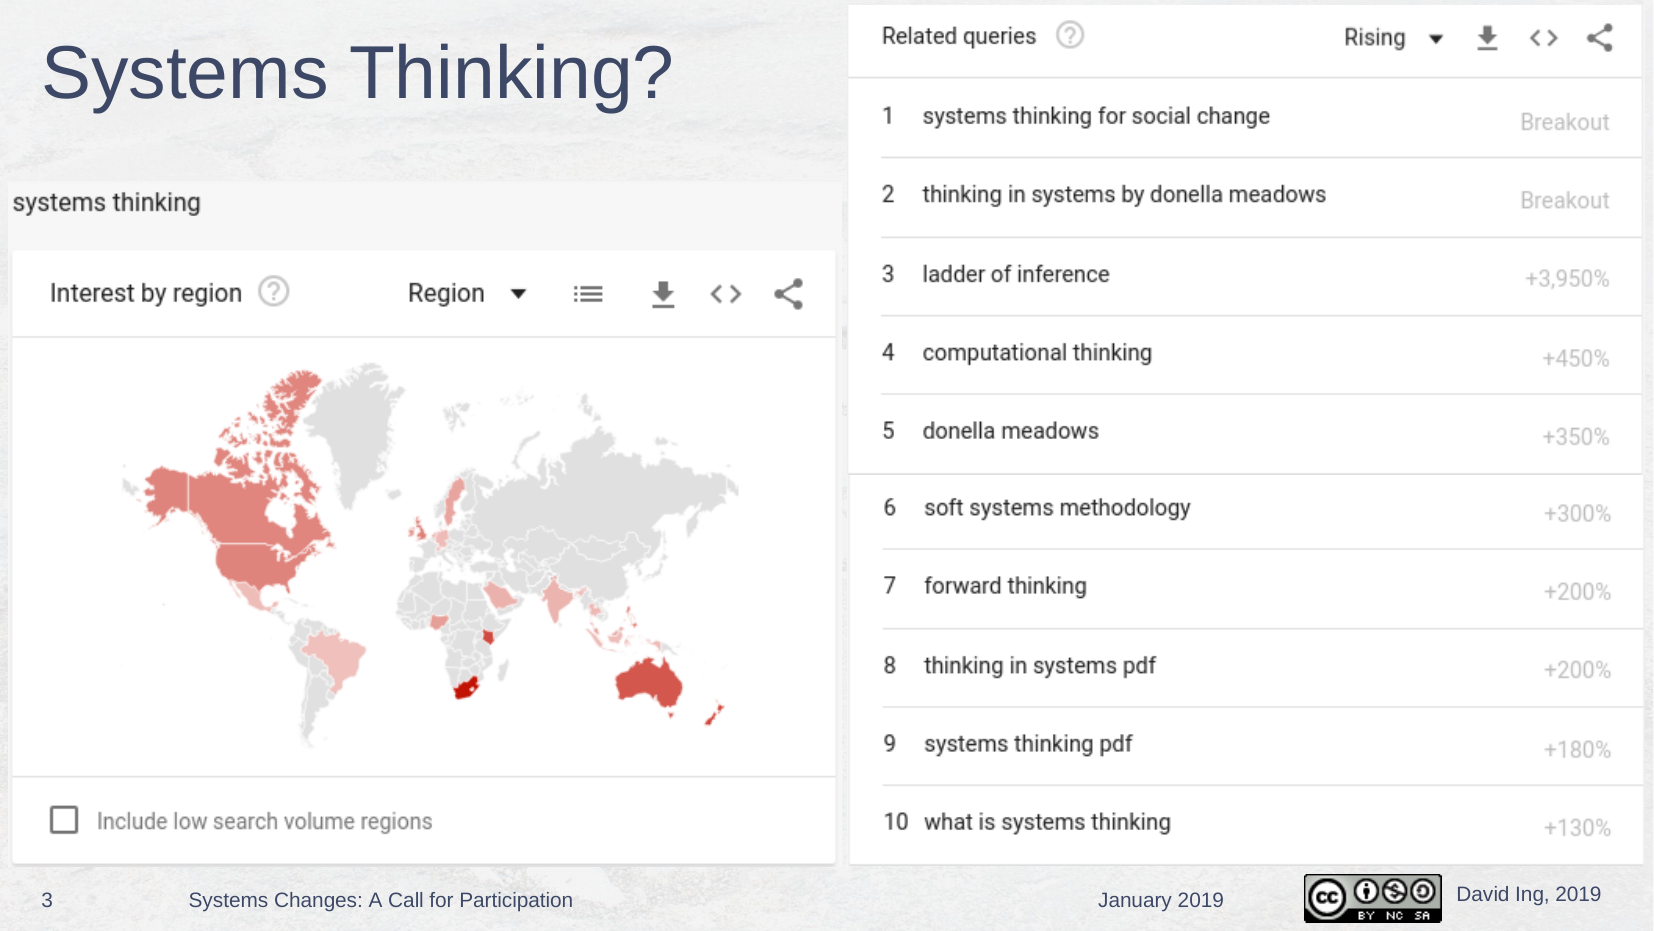

# Systems Thinking?
Systems Changes: A Call for Participation
January 2019